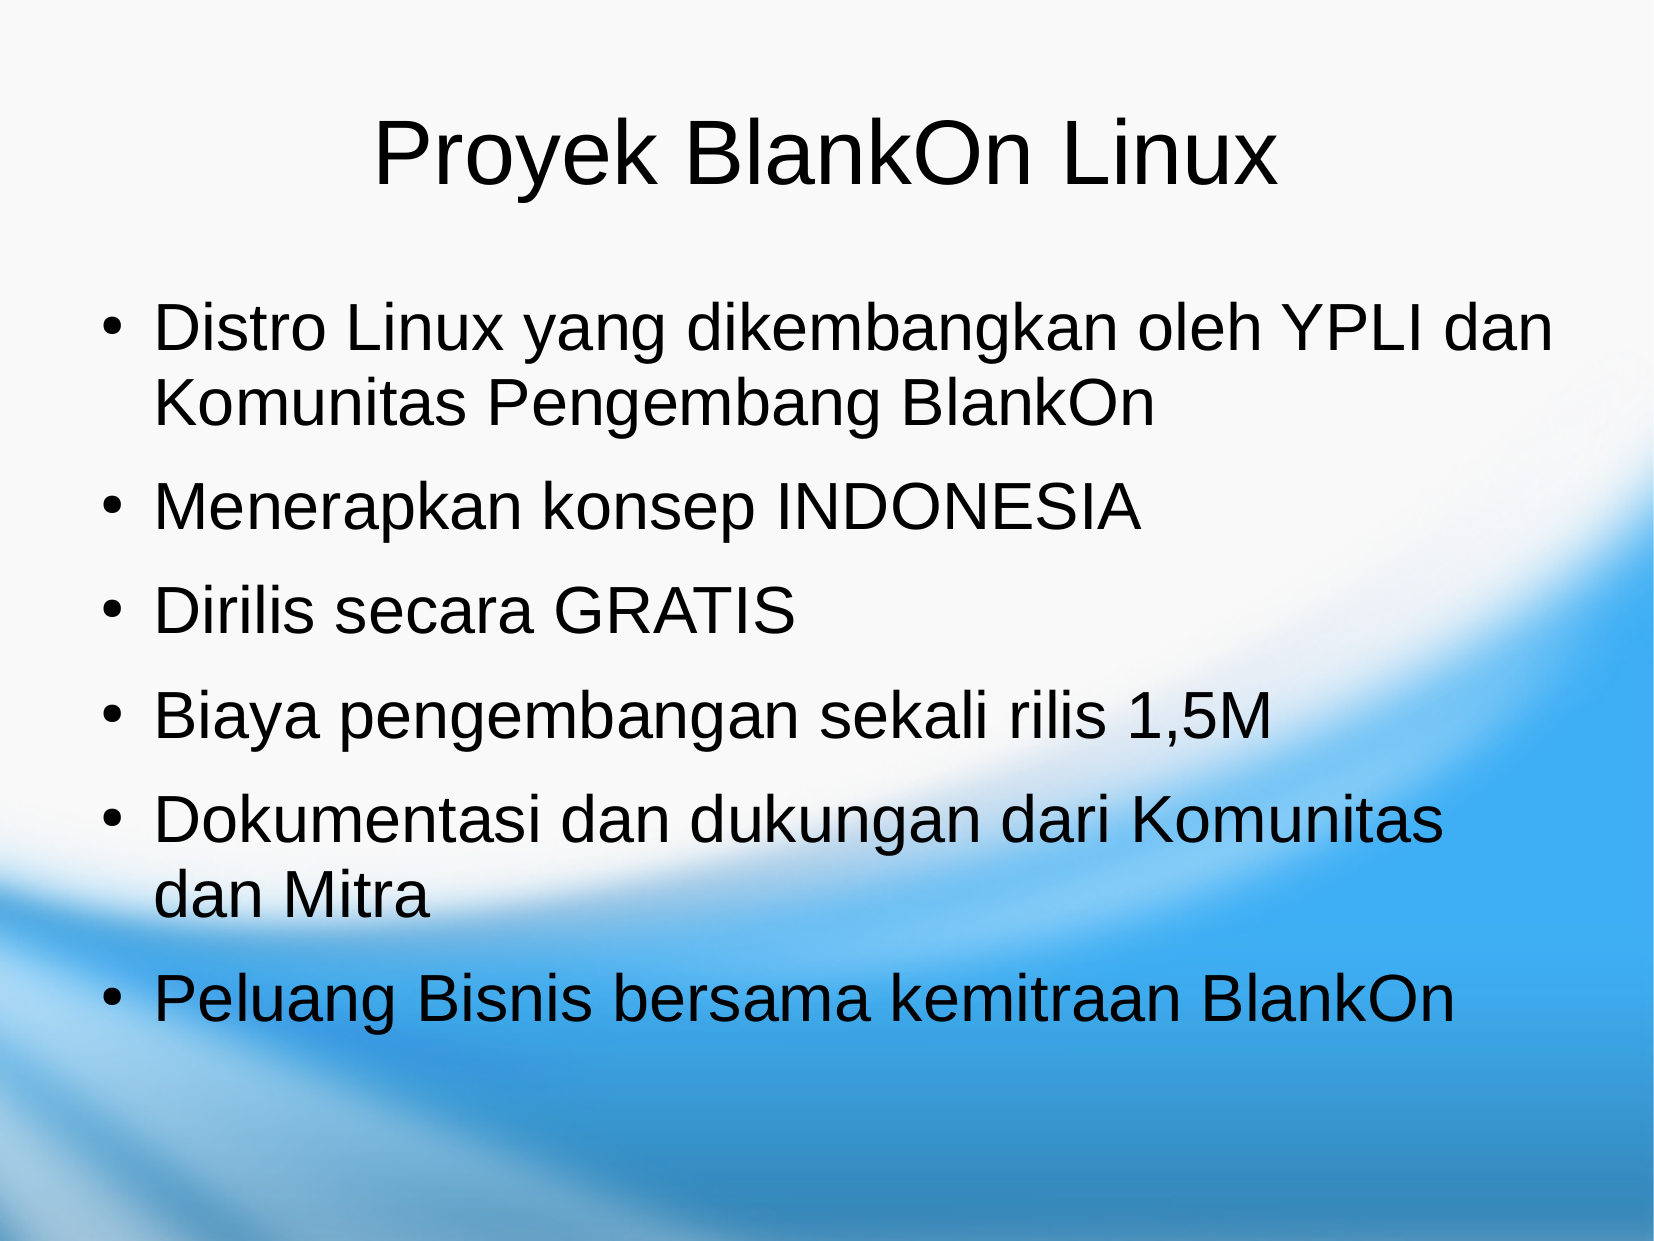

# Proyek BlankOn Linux
Distro Linux yang dikembangkan oleh YPLI dan Komunitas Pengembang BlankOn
Menerapkan konsep INDONESIA
Dirilis secara GRATIS
Biaya pengembangan sekali rilis 1,5M
Dokumentasi dan dukungan dari Komunitas dan Mitra
Peluang Bisnis bersama kemitraan BlankOn